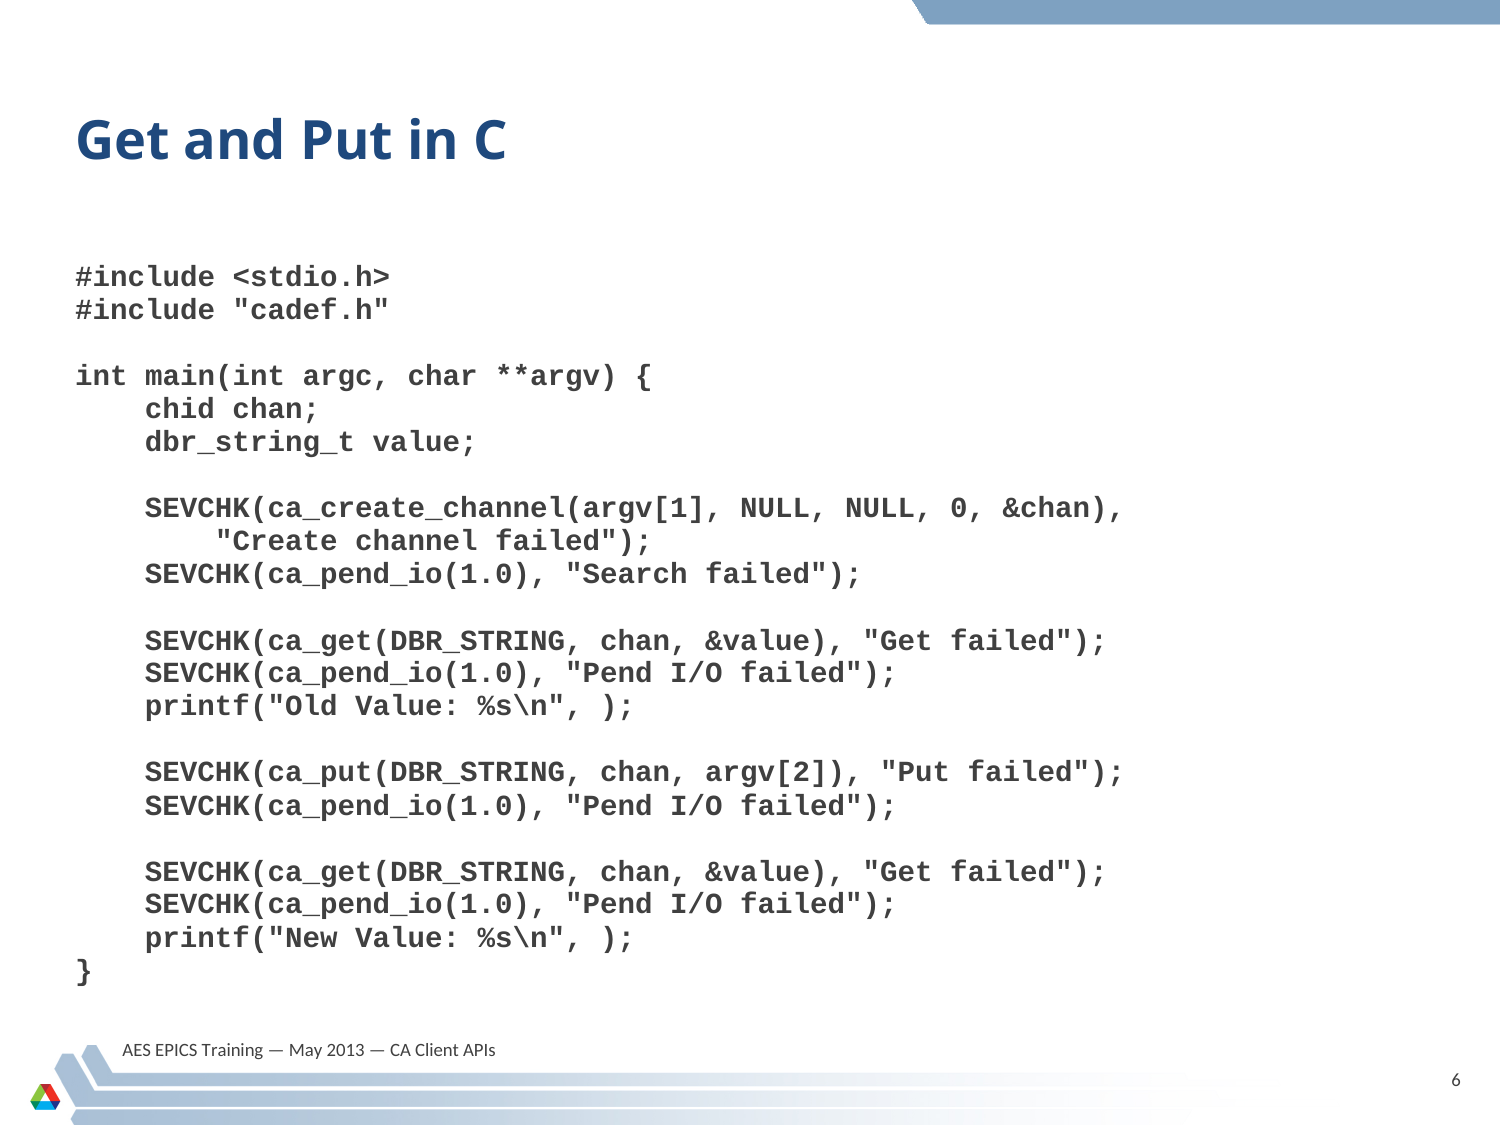

# Get and Put in C
#include <stdio.h>
#include "cadef.h"
int main(int argc, char **argv) {
 chid chan;
 dbr_string_t value;
 SEVCHK(ca_create_channel(argv[1], NULL, NULL, 0, &chan),
 "Create channel failed");
 SEVCHK(ca_pend_io(1.0), "Search failed");
 SEVCHK(ca_get(DBR_STRING, chan, &value), "Get failed");
 SEVCHK(ca_pend_io(1.0), "Pend I/O failed");
 printf("Old Value: %s\n", );
 SEVCHK(ca_put(DBR_STRING, chan, argv[2]), "Put failed");
 SEVCHK(ca_pend_io(1.0), "Pend I/O failed");
 SEVCHK(ca_get(DBR_STRING, chan, &value), "Get failed");
 SEVCHK(ca_pend_io(1.0), "Pend I/O failed");
 printf("New Value: %s\n", );
}
AES EPICS Training — May 2013 — CA Client APIs
6